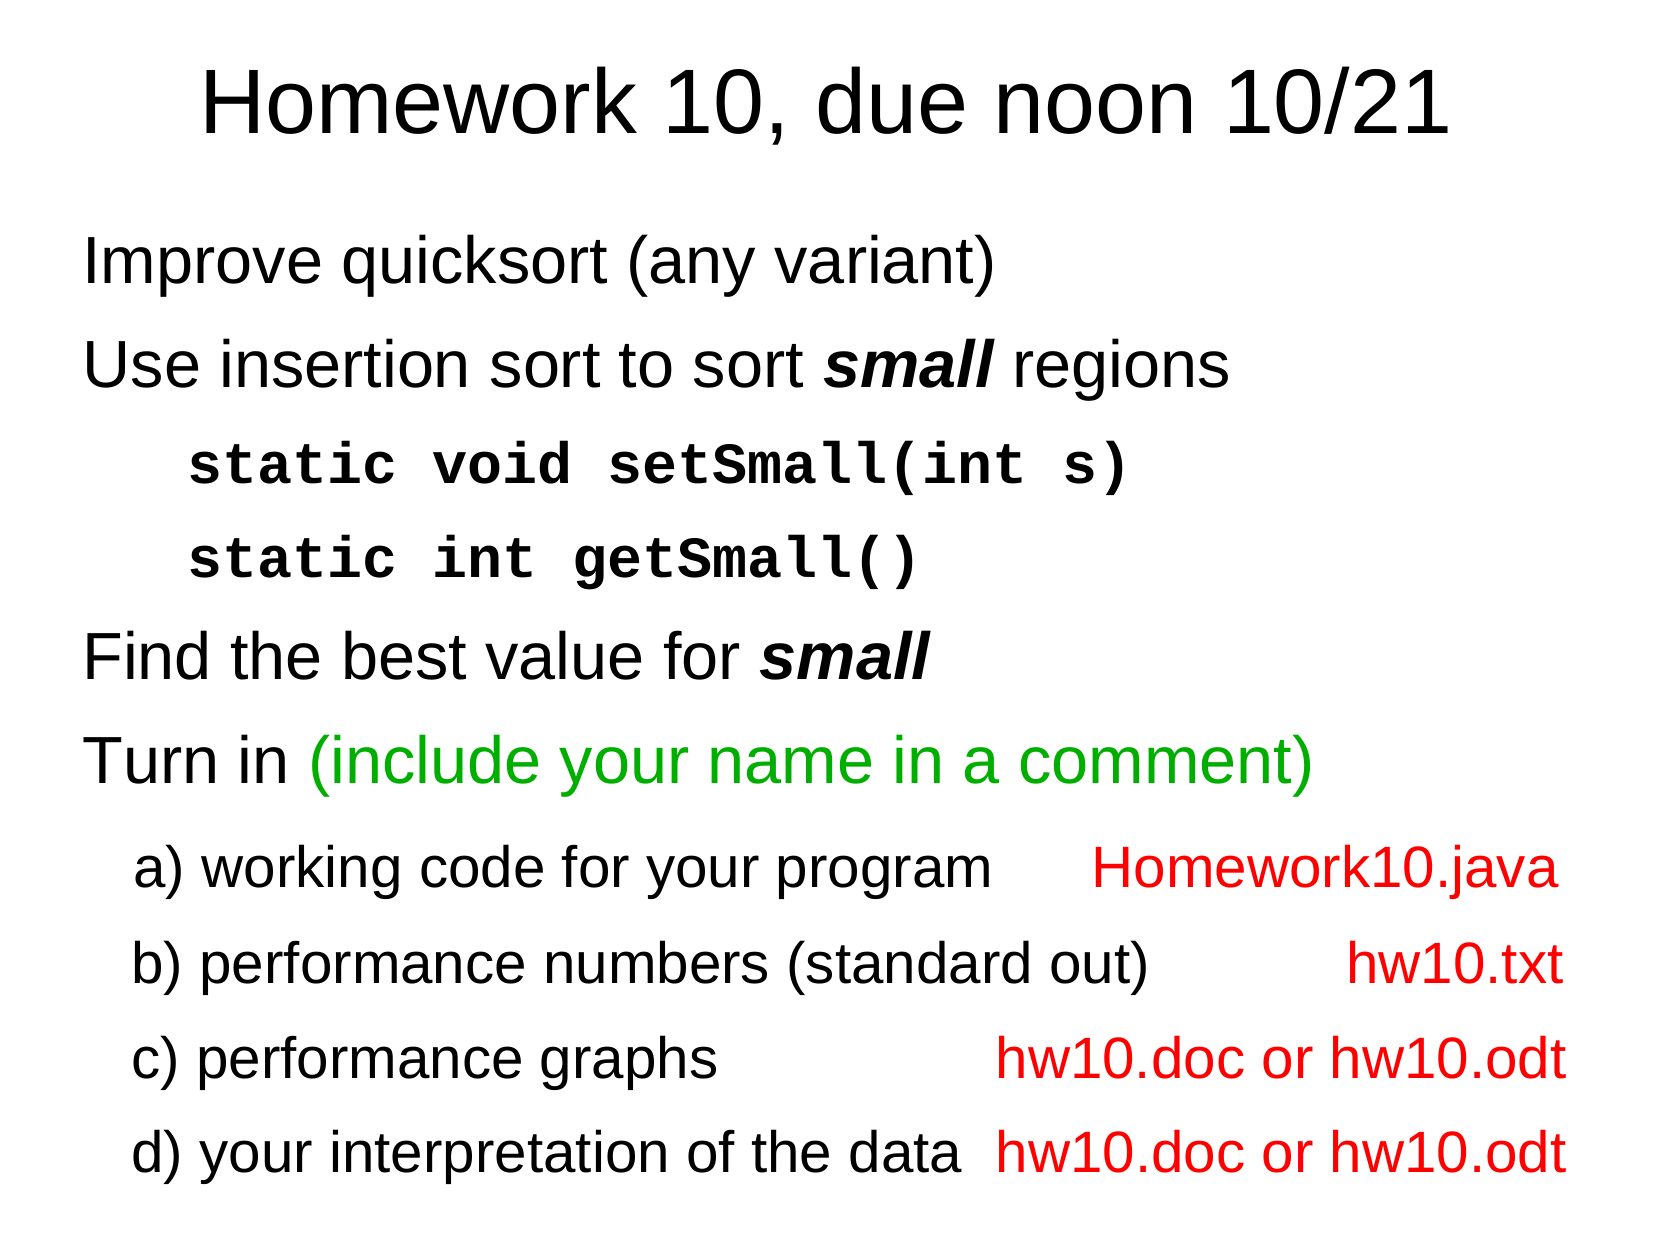

# Homework 10, due noon 10/21
Improve quicksort (any variant)
Use insertion sort to sort small regions
 static void setSmall(int s)
 static int getSmall()
Find the best value for small
Turn in (include your name in a comment)
 a) working code for your program Homework10.java
 b) performance numbers (standard out) hw10.txt
 c) performance graphs hw10.doc or hw10.odt
 d) your interpretation of the data hw10.doc or hw10.odt